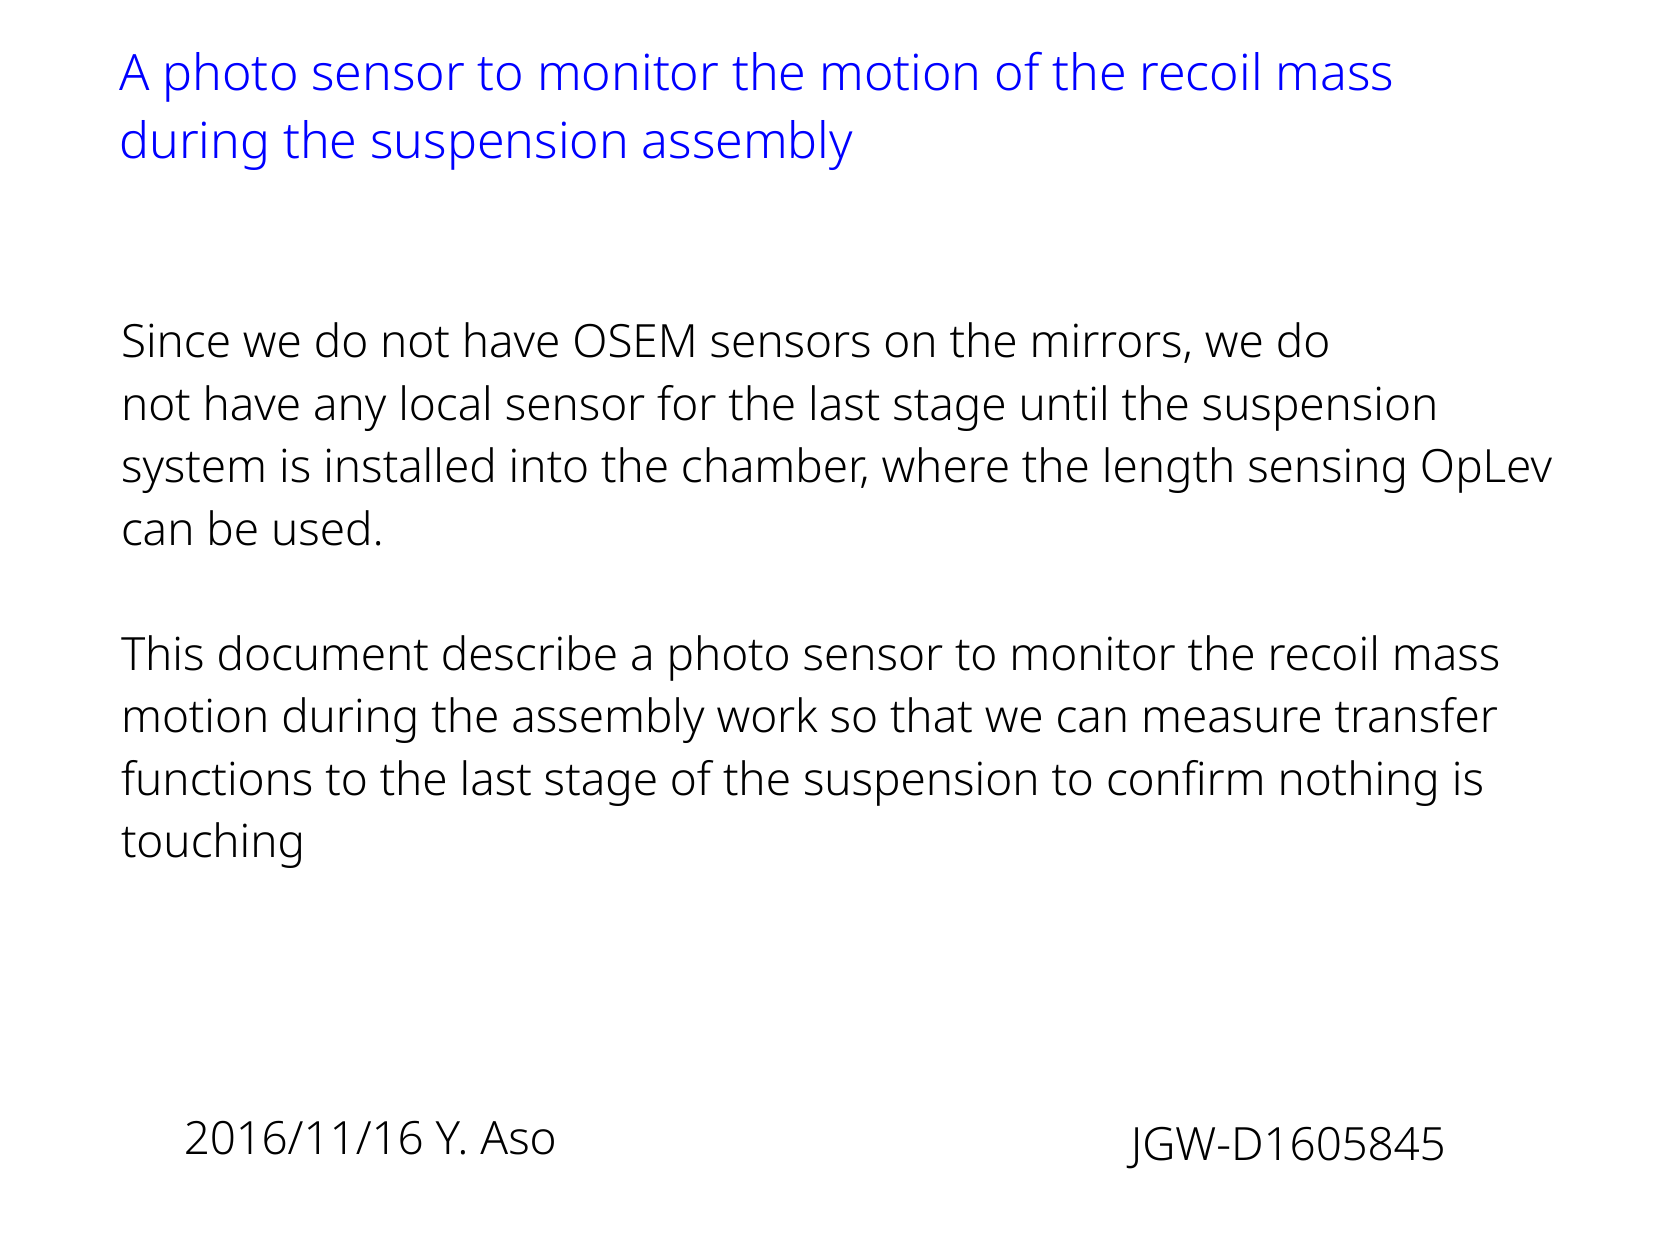

A photo sensor to monitor the motion of the recoil mass
during the suspension assembly
Since we do not have OSEM sensors on the mirrors, we do
not have any local sensor for the last stage until the suspension
system is installed into the chamber, where the length sensing OpLev can be used.
This document describe a photo sensor to monitor the recoil mass motion during the assembly work so that we can measure transfer functions to the last stage of the suspension to confirm nothing is touching
2016/11/16 Y. Aso
JGW-D1605845